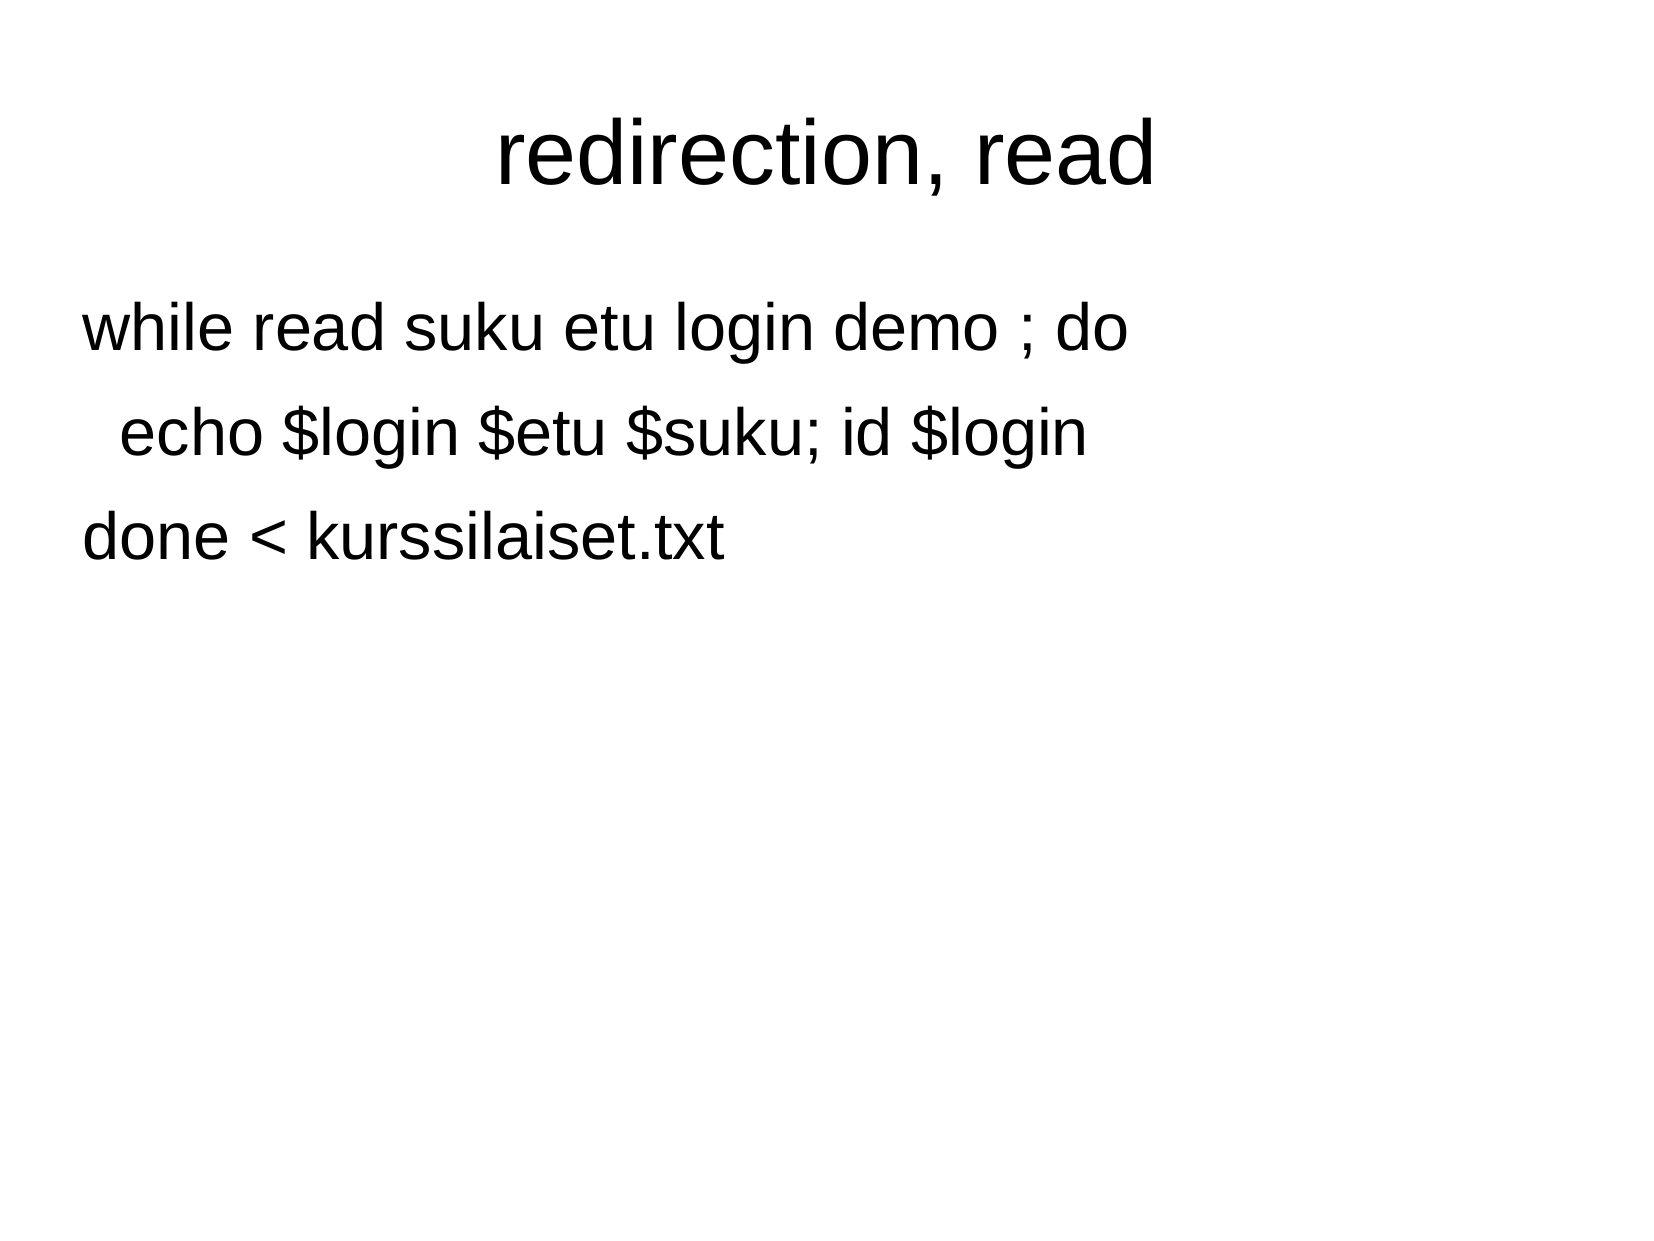

# redirection, read
while read suku etu login demo ; do
 echo $login $etu $suku; id $login
done < kurssilaiset.txt